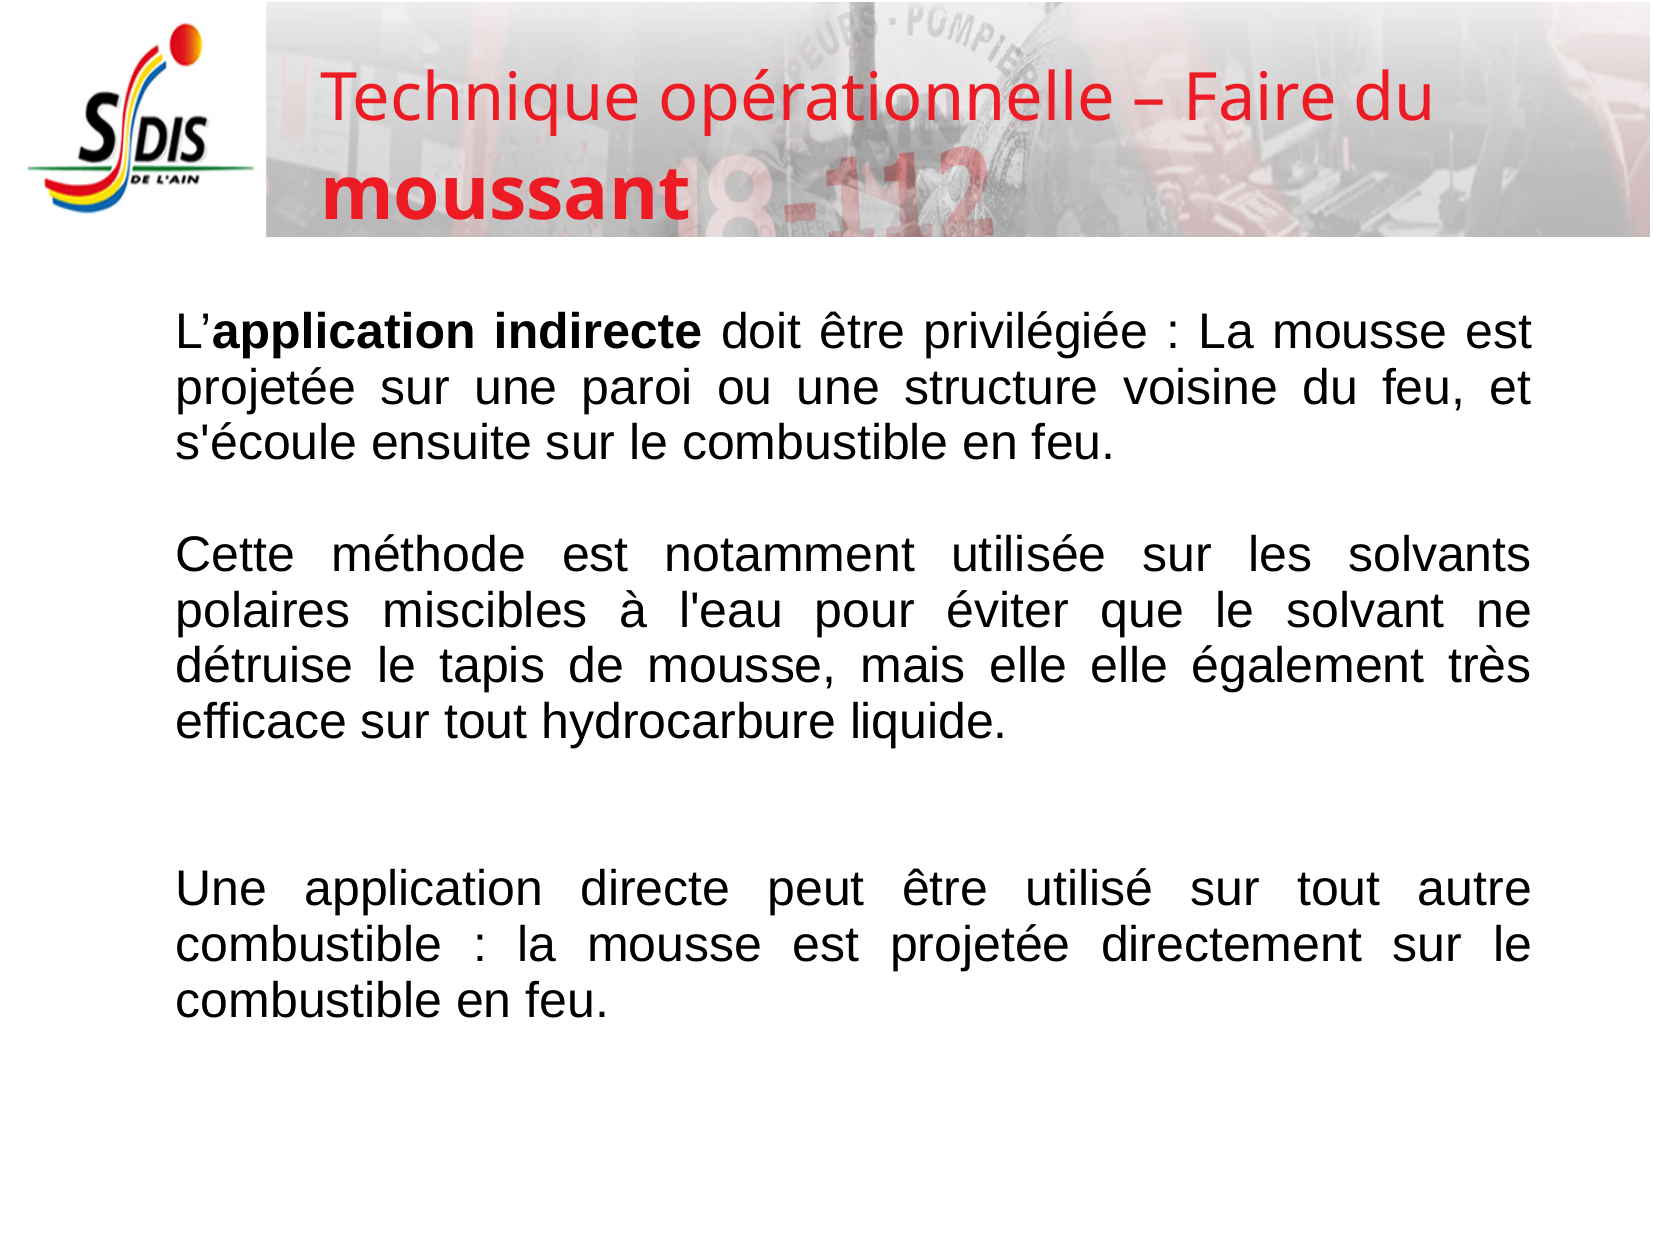

Technique opérationnelle – Faire du moussant
L’application indirecte doit être privilégiée : La mousse est projetée sur une paroi ou une structure voisine du feu, et s'écoule ensuite sur le combustible en feu.
Cette méthode est notamment utilisée sur les solvants polaires miscibles à l'eau pour éviter que le solvant ne détruise le tapis de mousse, mais elle elle également très efficace sur tout hydrocarbure liquide.
Une application directe peut être utilisé sur tout autre combustible : la mousse est projetée directement sur le combustible en feu.